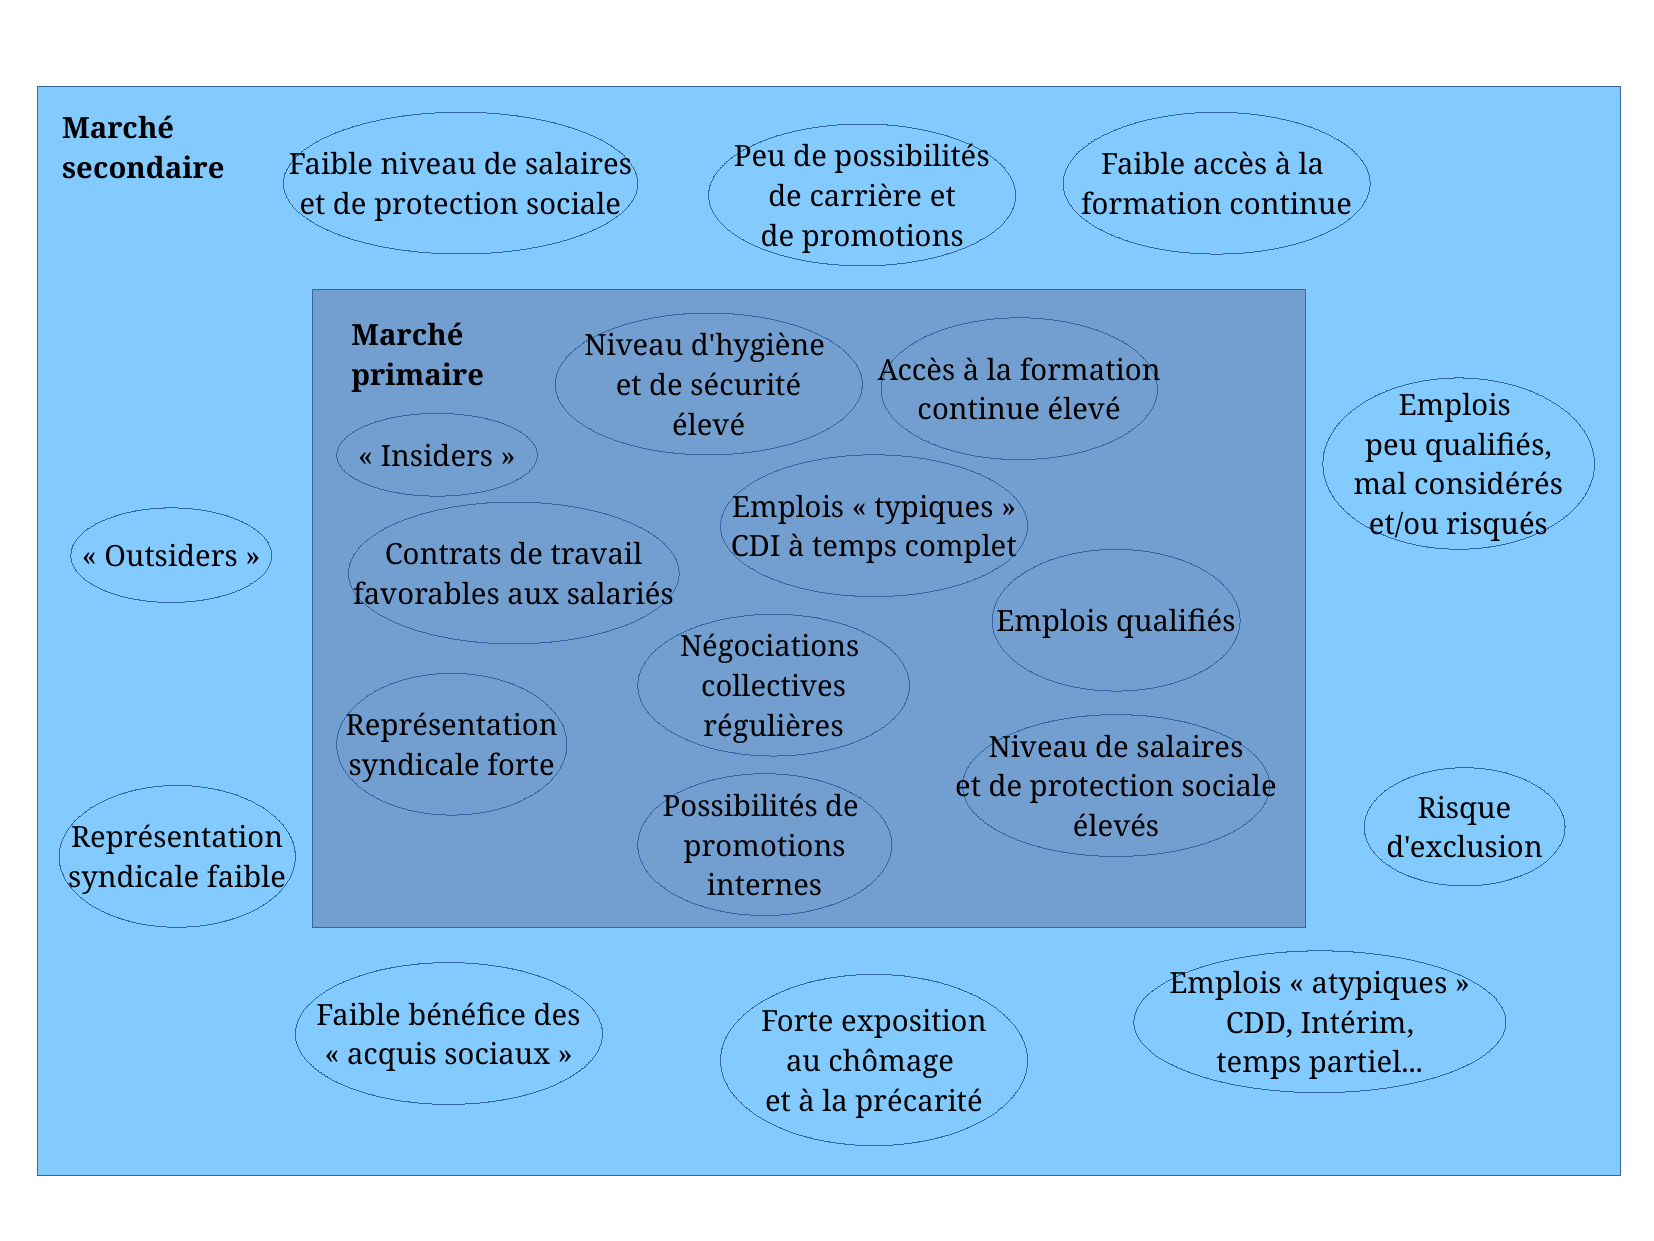

Marché secondaire
Faible niveau de salaires
et de protection sociale
Faible accès à la
formation continue
Peu de possibilités
 de carrière et
de promotions
Marché primaire
Niveau d'hygiène
et de sécurité
élevé
Accès à la formation
continue élevé
Emplois
peu qualifiés,
mal considérés
et/ou risqués
« Insiders »
Emplois « typiques »
CDI à temps complet
Contrats de travail
favorables aux salariés
« Outsiders »
Emplois qualifiés
Négociations
collectives
régulières
Représentation
syndicale forte
Niveau de salaires
et de protection sociale
élevés
Risque
d'exclusion
Possibilités de
promotions
internes
Représentation
syndicale faible
Emplois « atypiques »
CDD, Intérim,
temps partiel...
Faible bénéfice des
« acquis sociaux »
Forte exposition
au chômage
et à la précarité